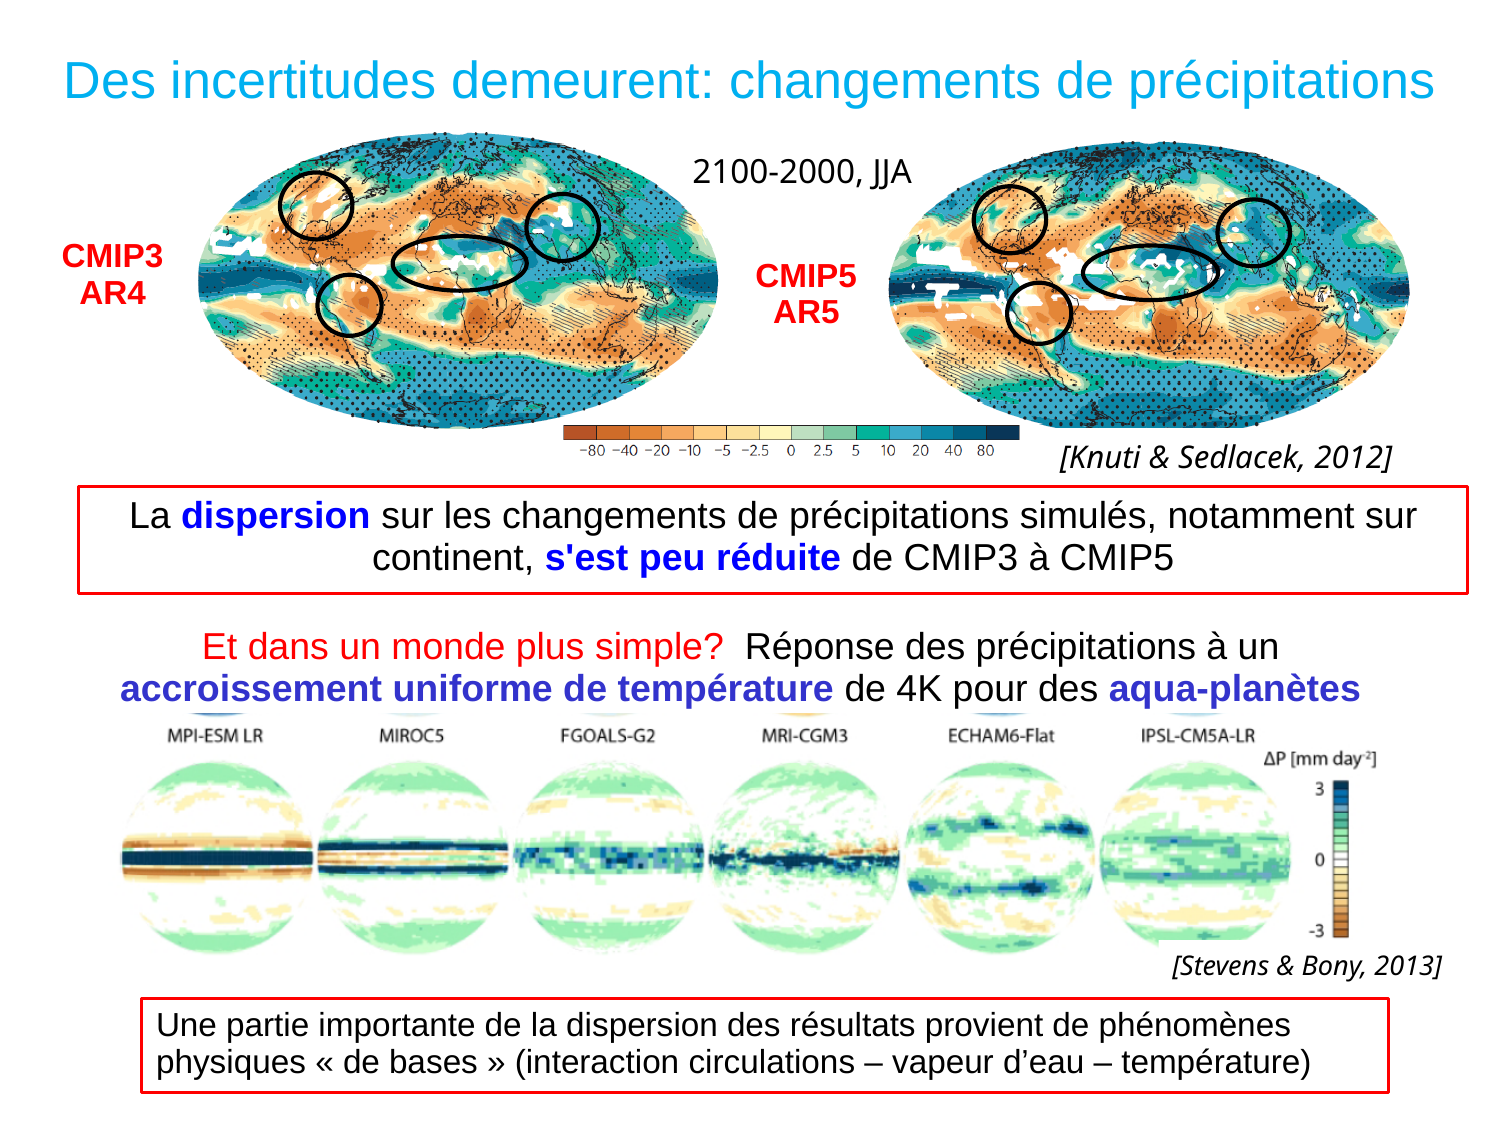

Des incertitudes demeurent: changements de précipitations
2100-2000, JJA
CMIP3AR4
CMIP5AR5
[Knuti & Sedlacek, 2012]
La dispersion sur les changements de précipitations simulés, notamment sur continent, s'est peu réduite de CMIP3 à CMIP5
Et dans un monde plus simple? Réponse des précipitations à un accroissement uniforme de température de 4K pour des aqua-planètes
[Stevens & Bony, 2013]
Une partie importante de la dispersion des résultats provient de phénomènes physiques « de bases » (interaction circulations – vapeur d’eau – température)